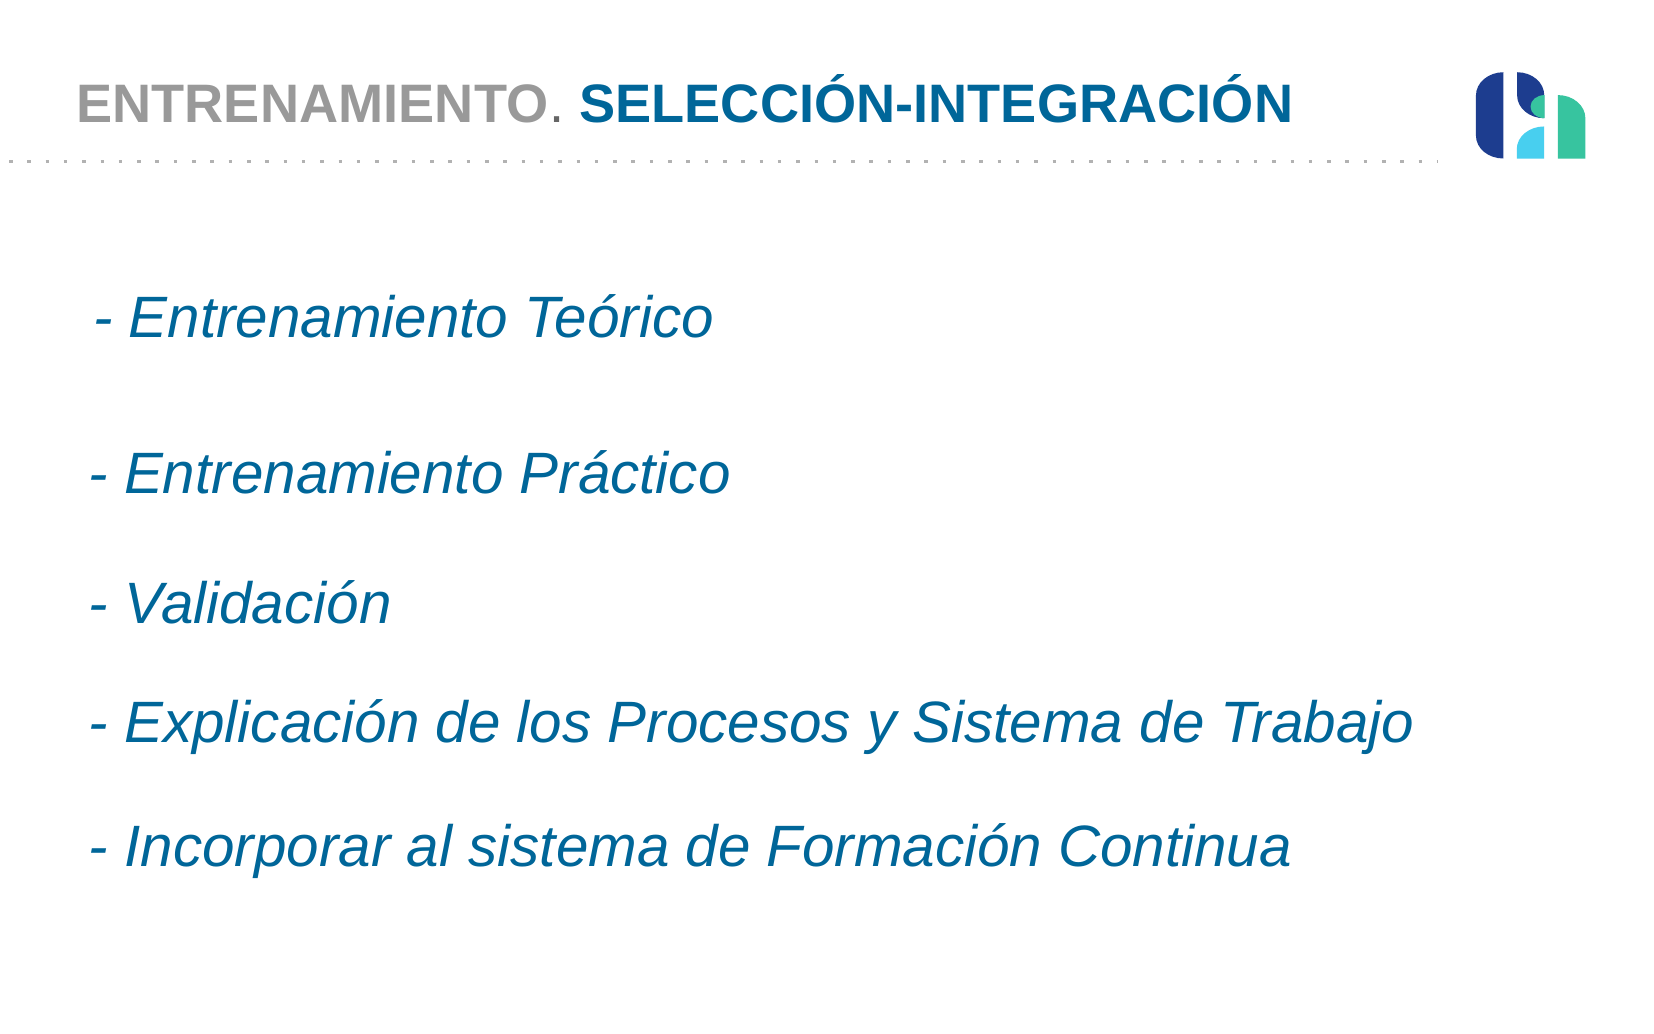

ENTRENAMIENTO. SELECCIÓN-INTEGRACIÓN
 - Entrenamiento Teórico
 - Entrenamiento Práctico
 - Validación
 - Explicación de los Procesos y Sistema de Trabajo
 - Incorporar al sistema de Formación Continua